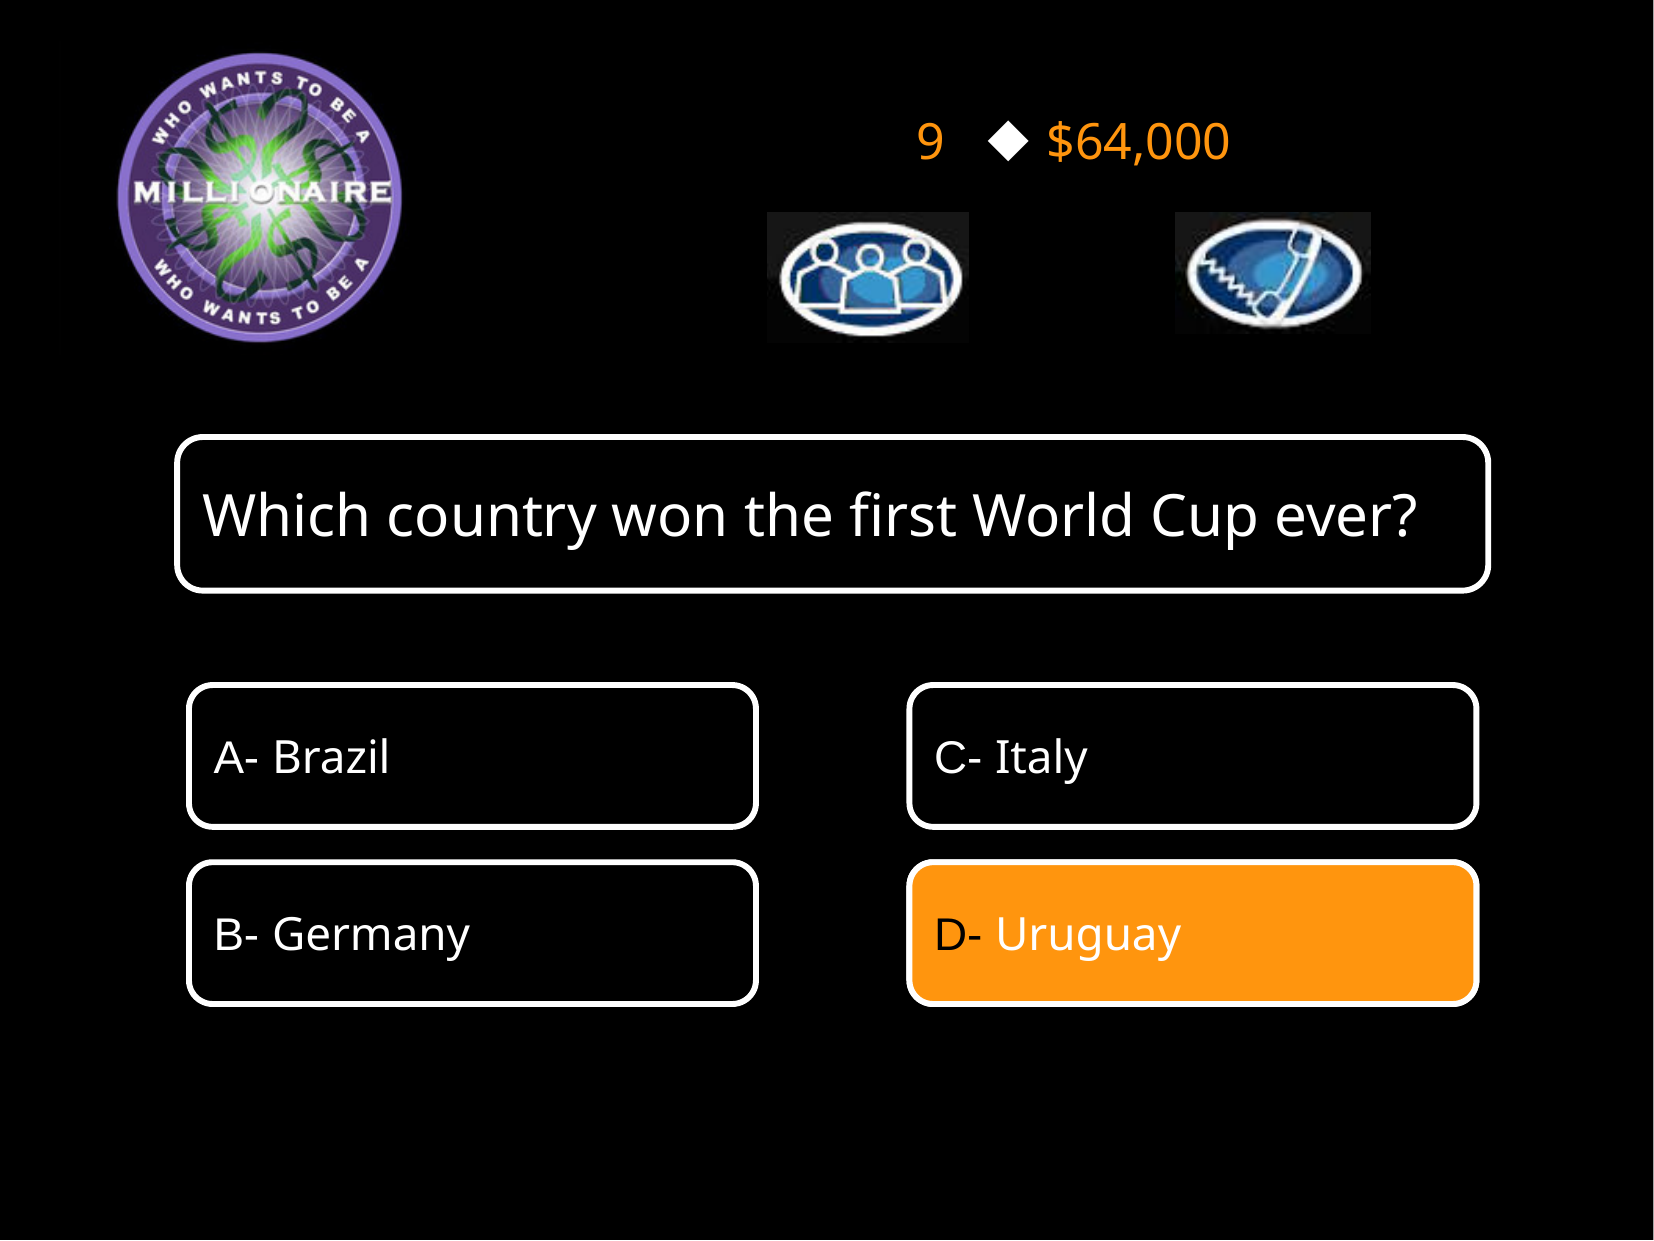

9  $64,000
Which country won the first World Cup ever?
A- Brazil
C- Italy
B- Germany
D- Uruguay
D- Uruguay